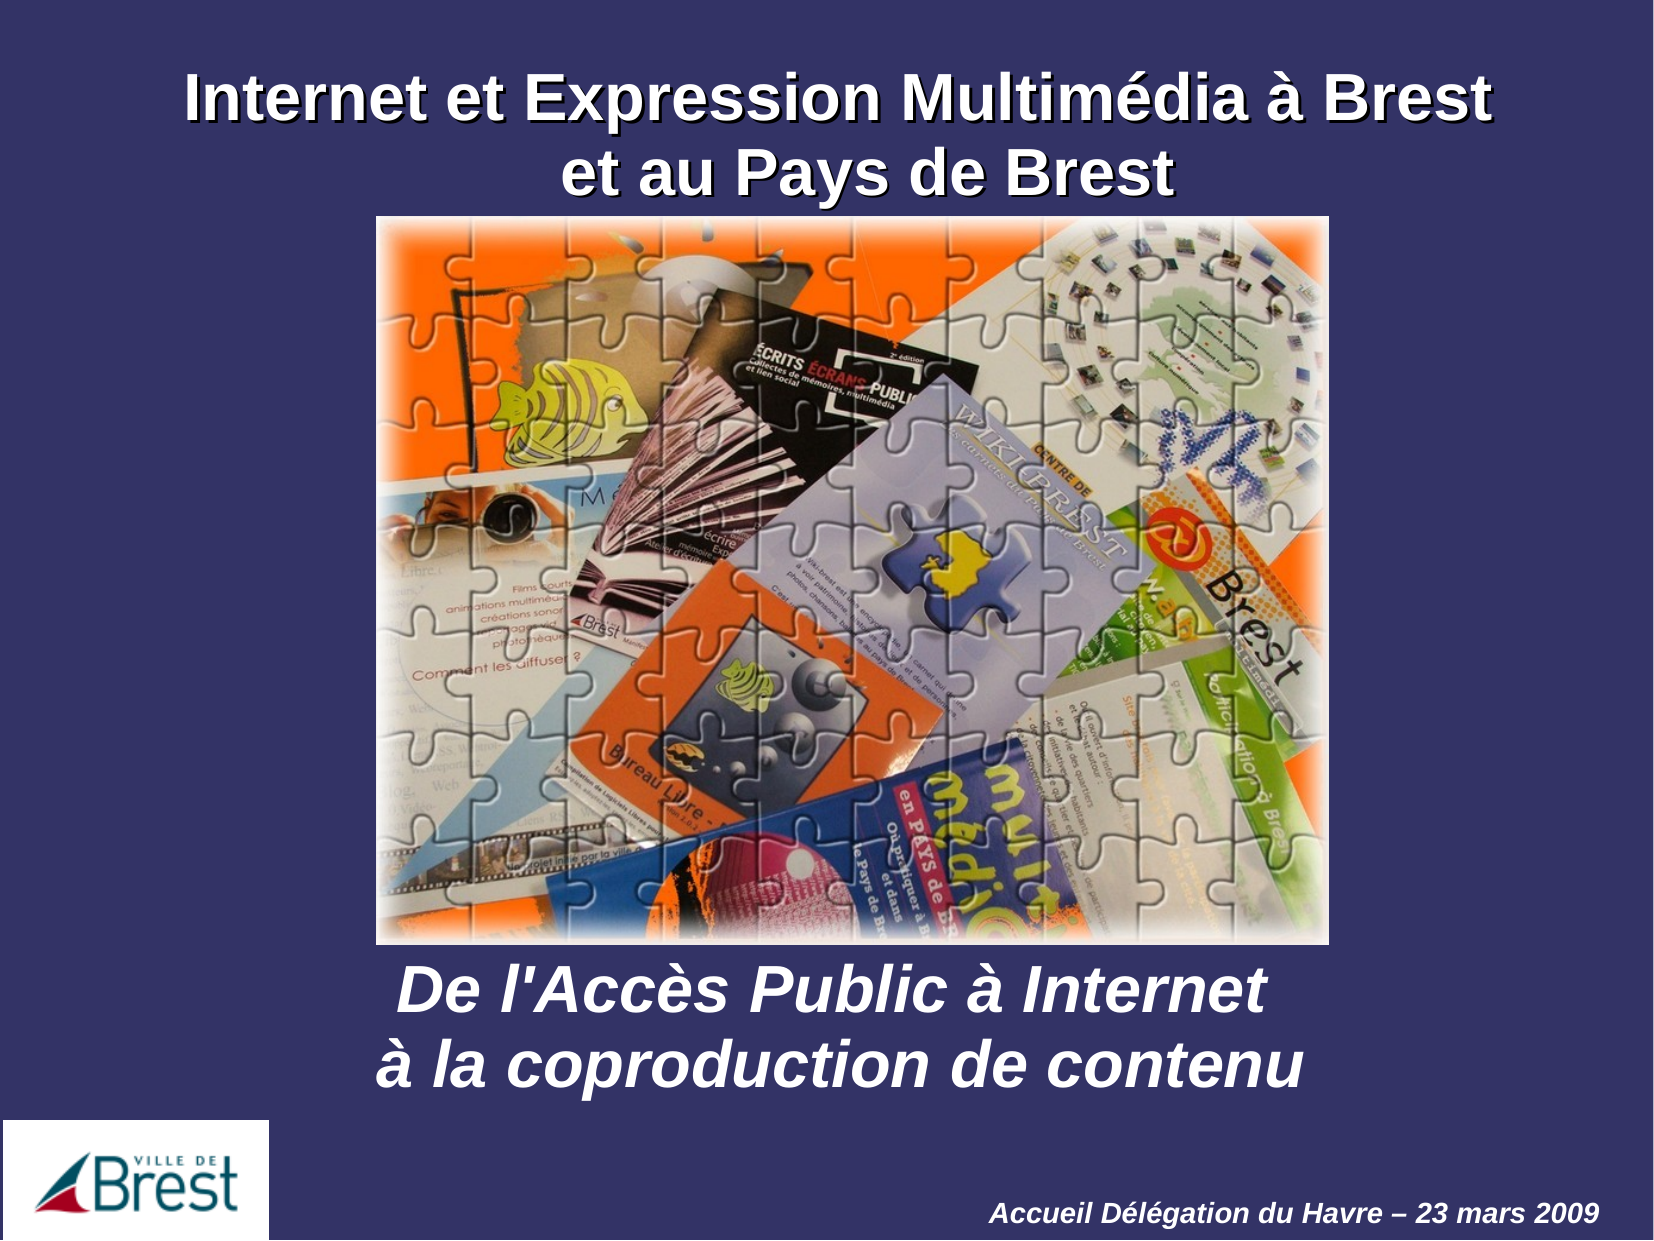

Internet et Expression Multimédia à Brest et au Pays de Brest
De l'Accès Public à Internet
à la coproduction de contenu